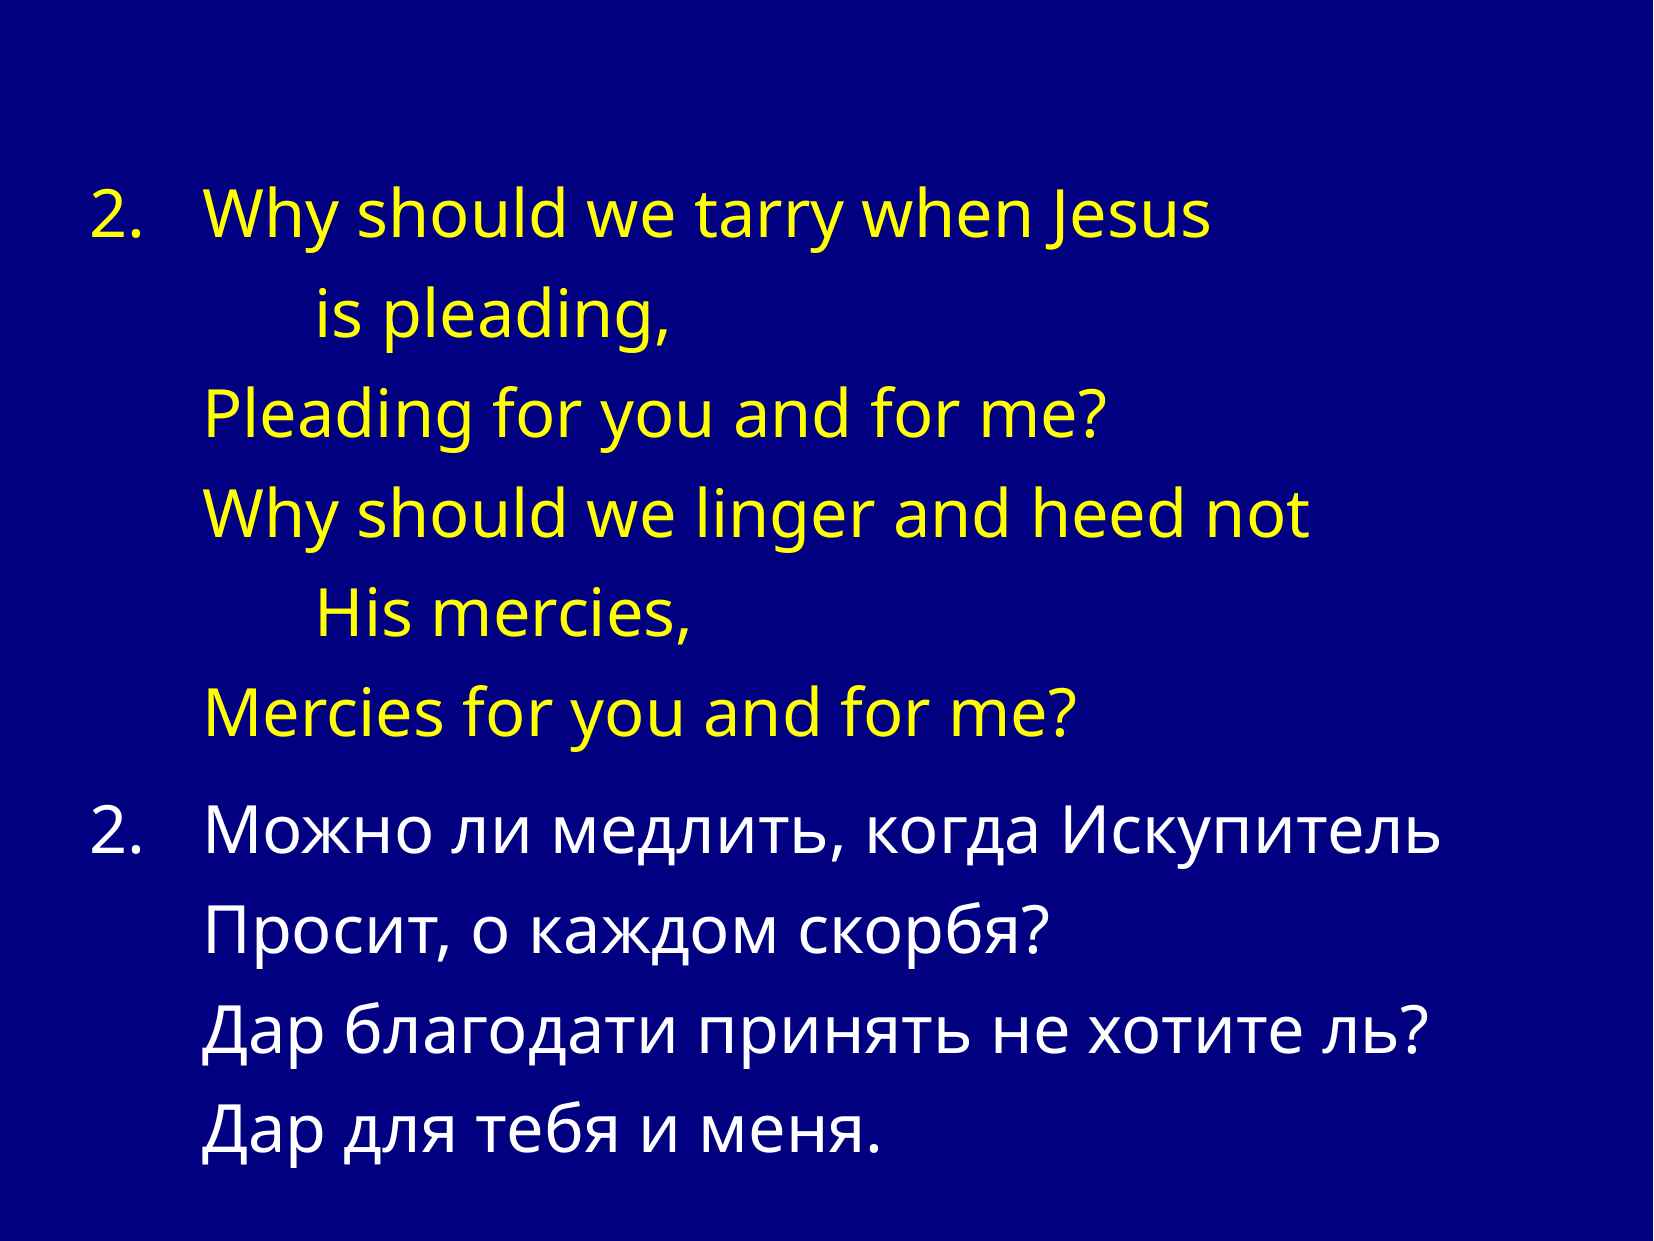

2.	Why should we tarry when Jesus
		is pleading,
	Pleading for you and for me?
	Why should we linger and heed not
		His mercies,
	Mercies for you and for me?
2.	Можно ли медлить, когда Искупитель
	Просит, о каждом скорбя?
	Дар благодати принять не хотите ль?
	Дар для тебя и меня.